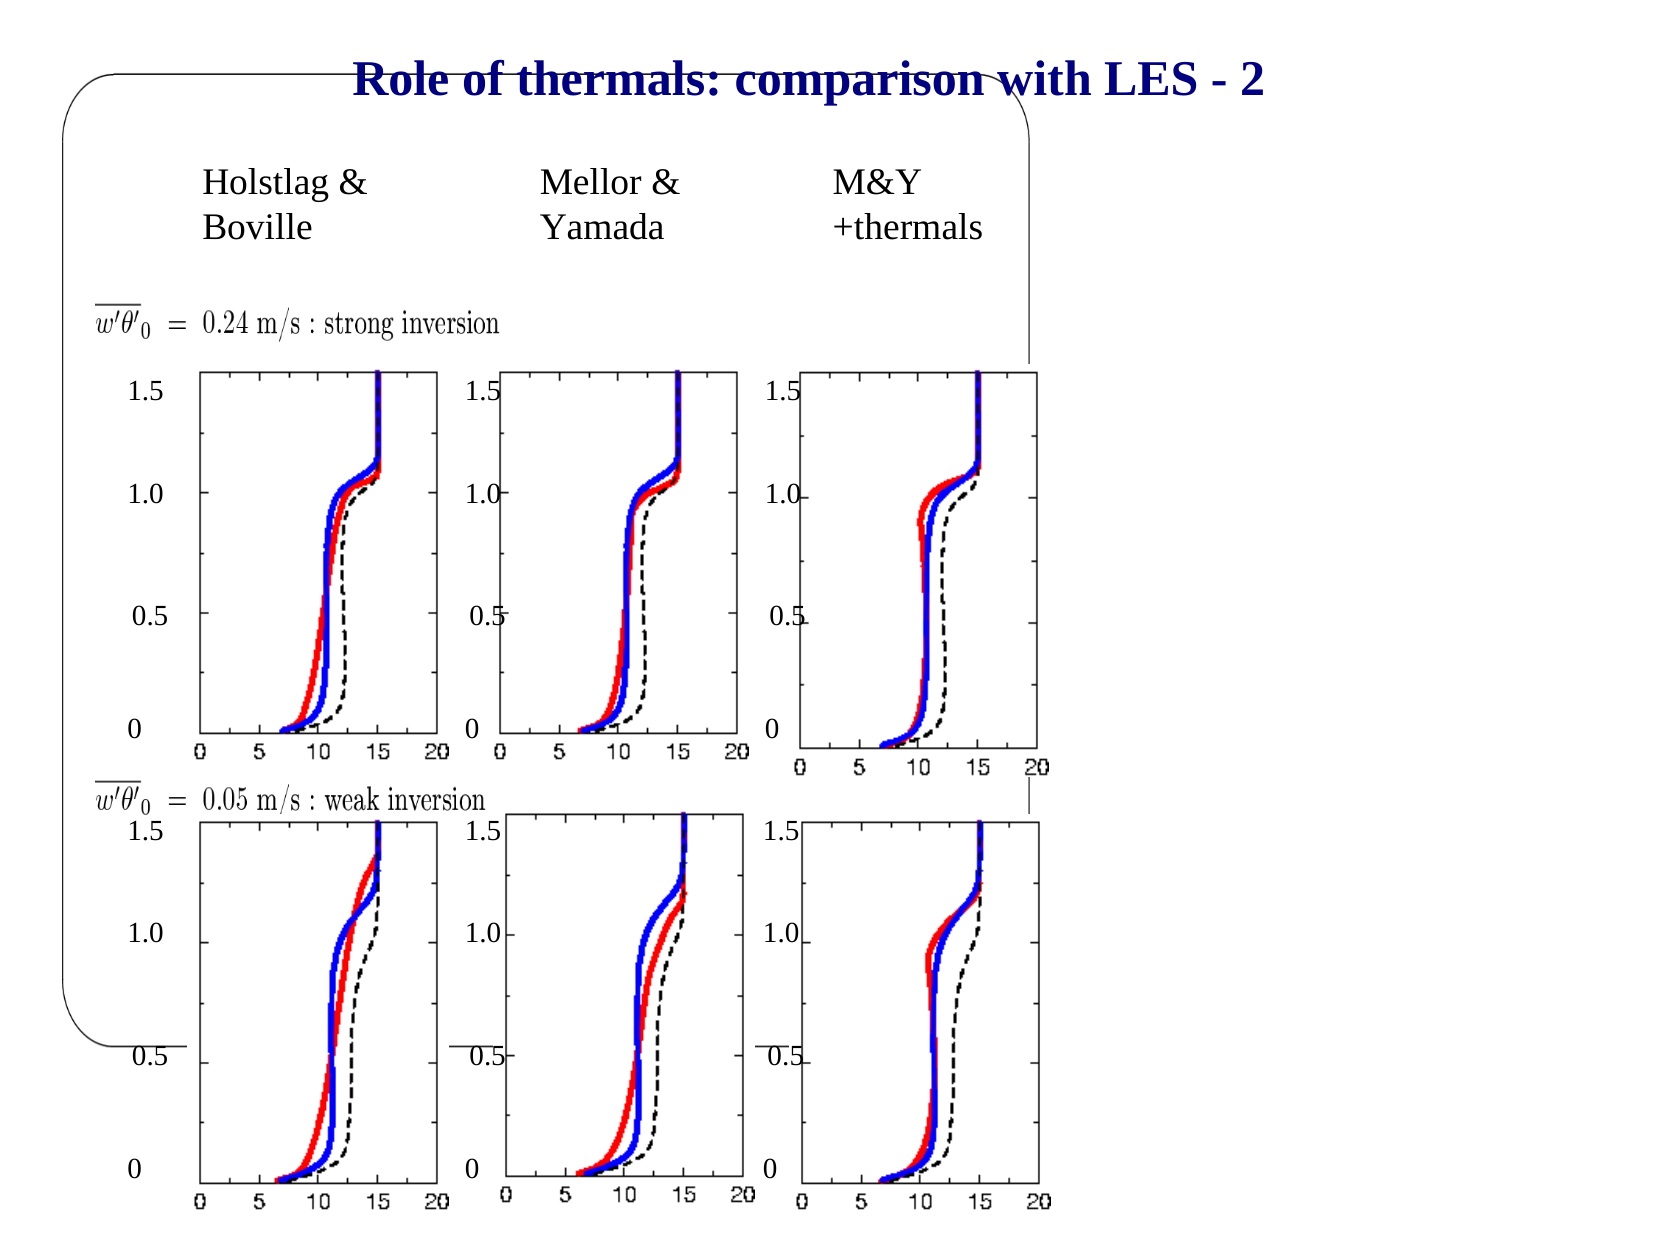

Role of thermals: comparison with LES - 2
Holstlag &
Boville
Mellor &
Yamada
M&Y
+thermals
1.5
1.5
1.5
1.0
1.0
1.0
0.5
0.5
0.5
0
0
0
1.5
1.5
1.5
1.0
1.0
1.0
0.5
0.5
0.5
0
0
0